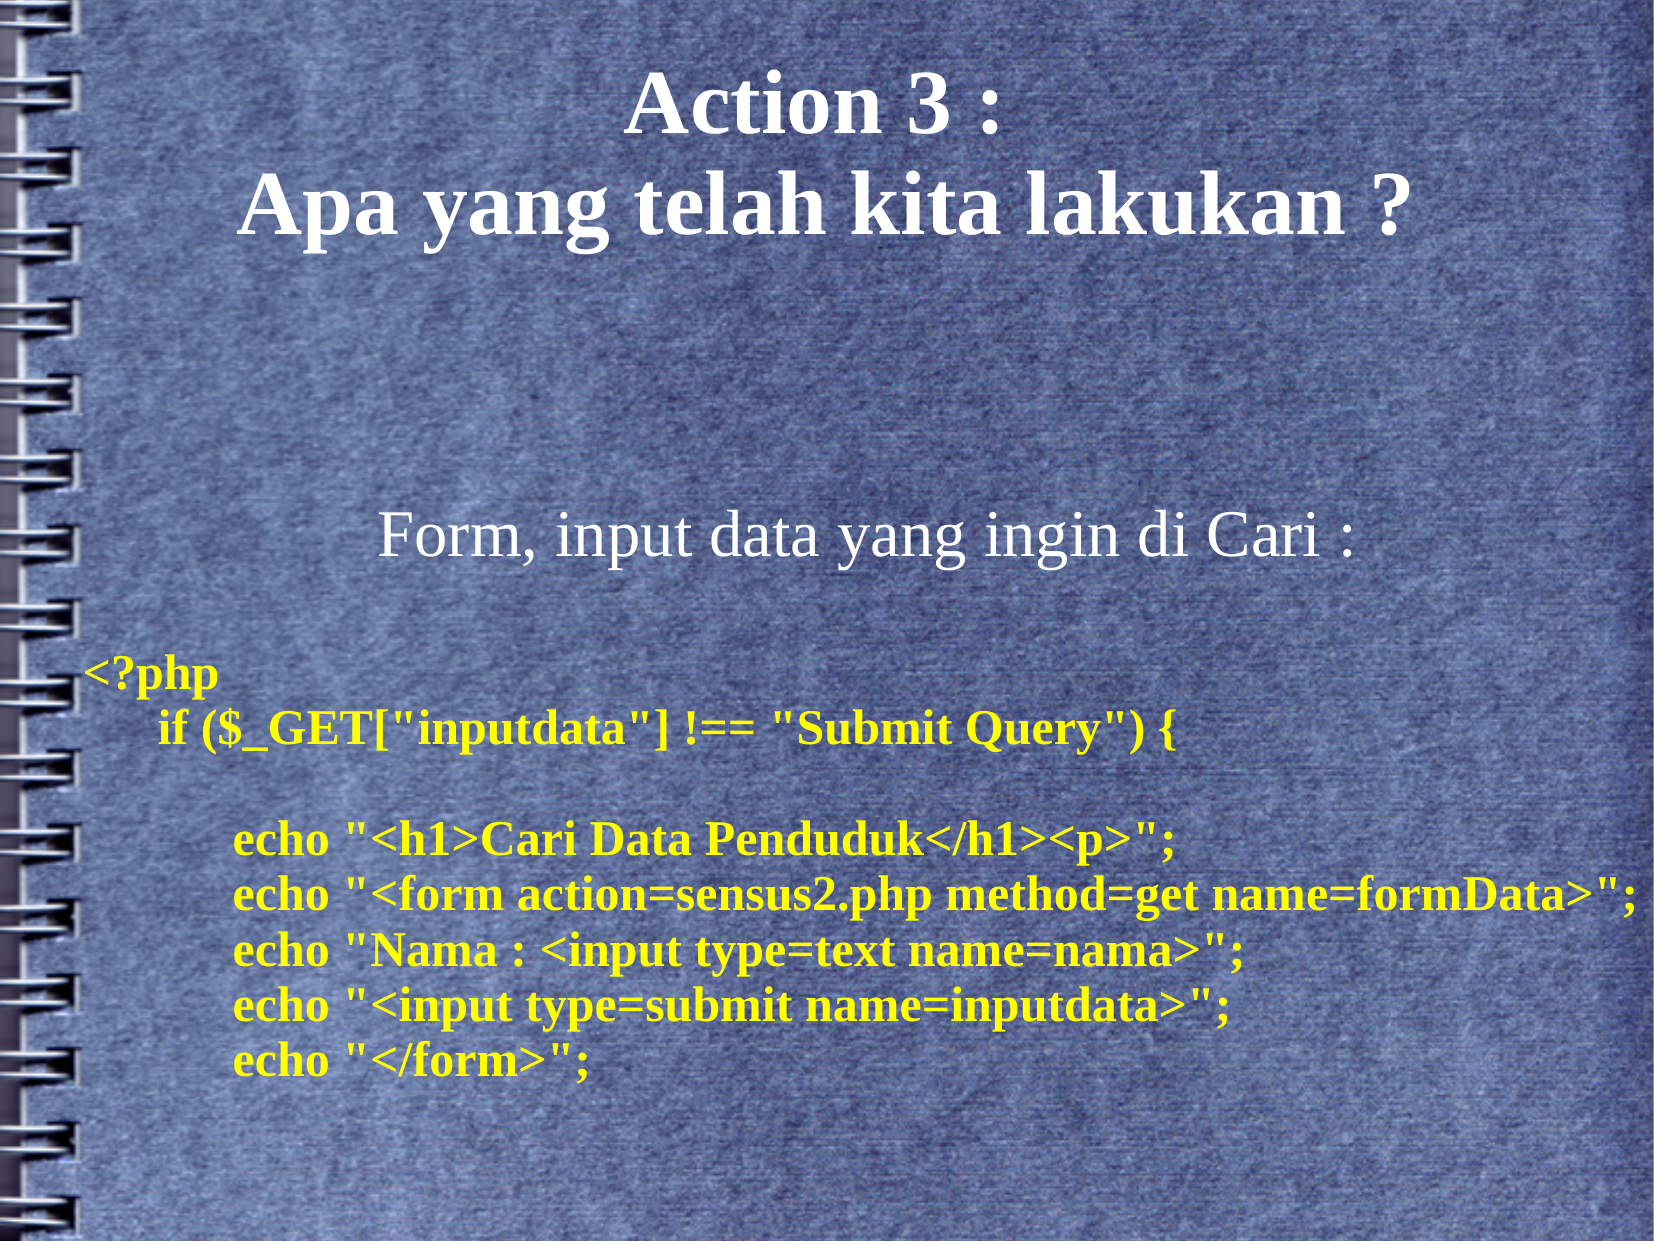

# Action 3 : Apa yang telah kita lakukan ?
Form, input data yang ingin di Cari :
<?php
	if ($_GET["inputdata"] !== "Submit Query") {
		echo "<h1>Cari Data Penduduk</h1><p>";
		echo "<form action=sensus2.php method=get name=formData>";
		echo "Nama : <input type=text name=nama>";
		echo "<input type=submit name=inputdata>";
		echo "</form>";